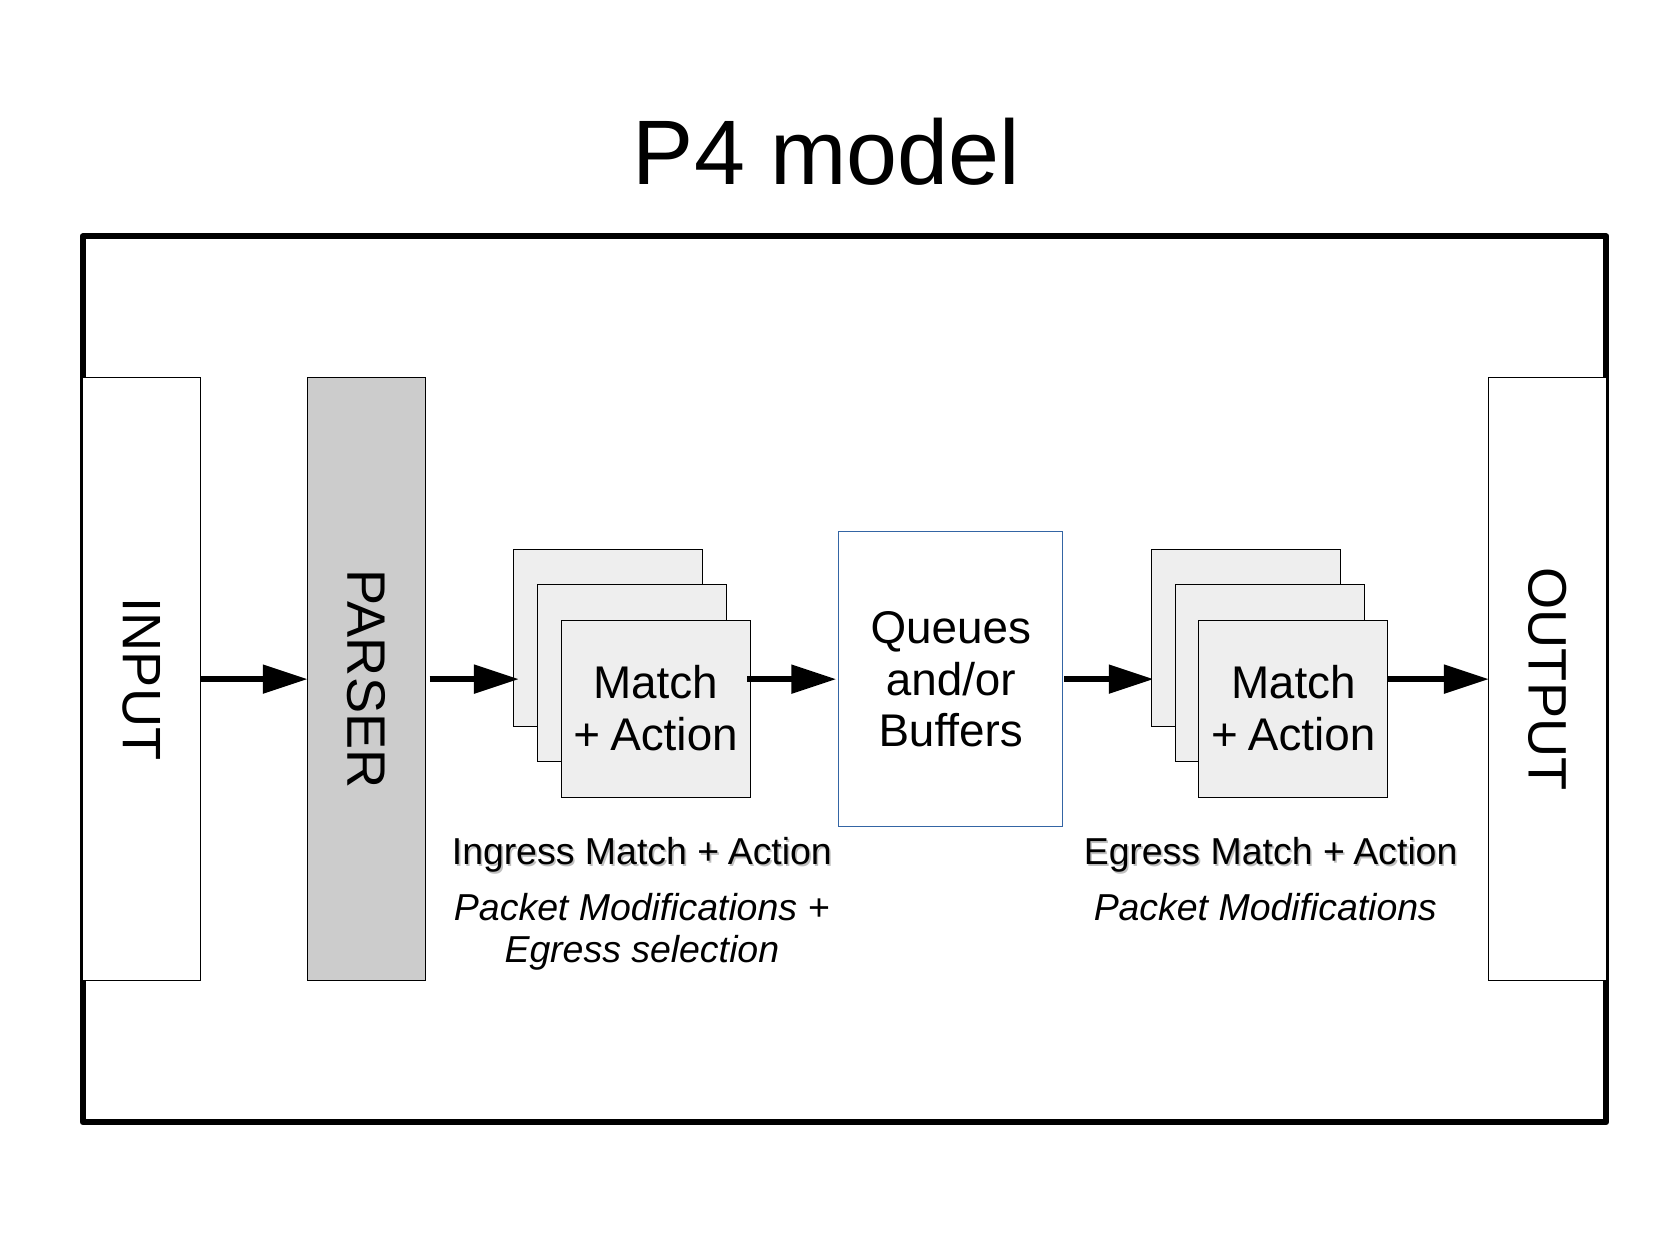

# P4 model
Queues
and/or
Buffers
INPUT
PARSER
Match
+ Action
Match
+ Action
OUTPUT
Ingress Match + Action
Packet Modifications +
Egress selection
Egress Match + Action
Packet Modifications